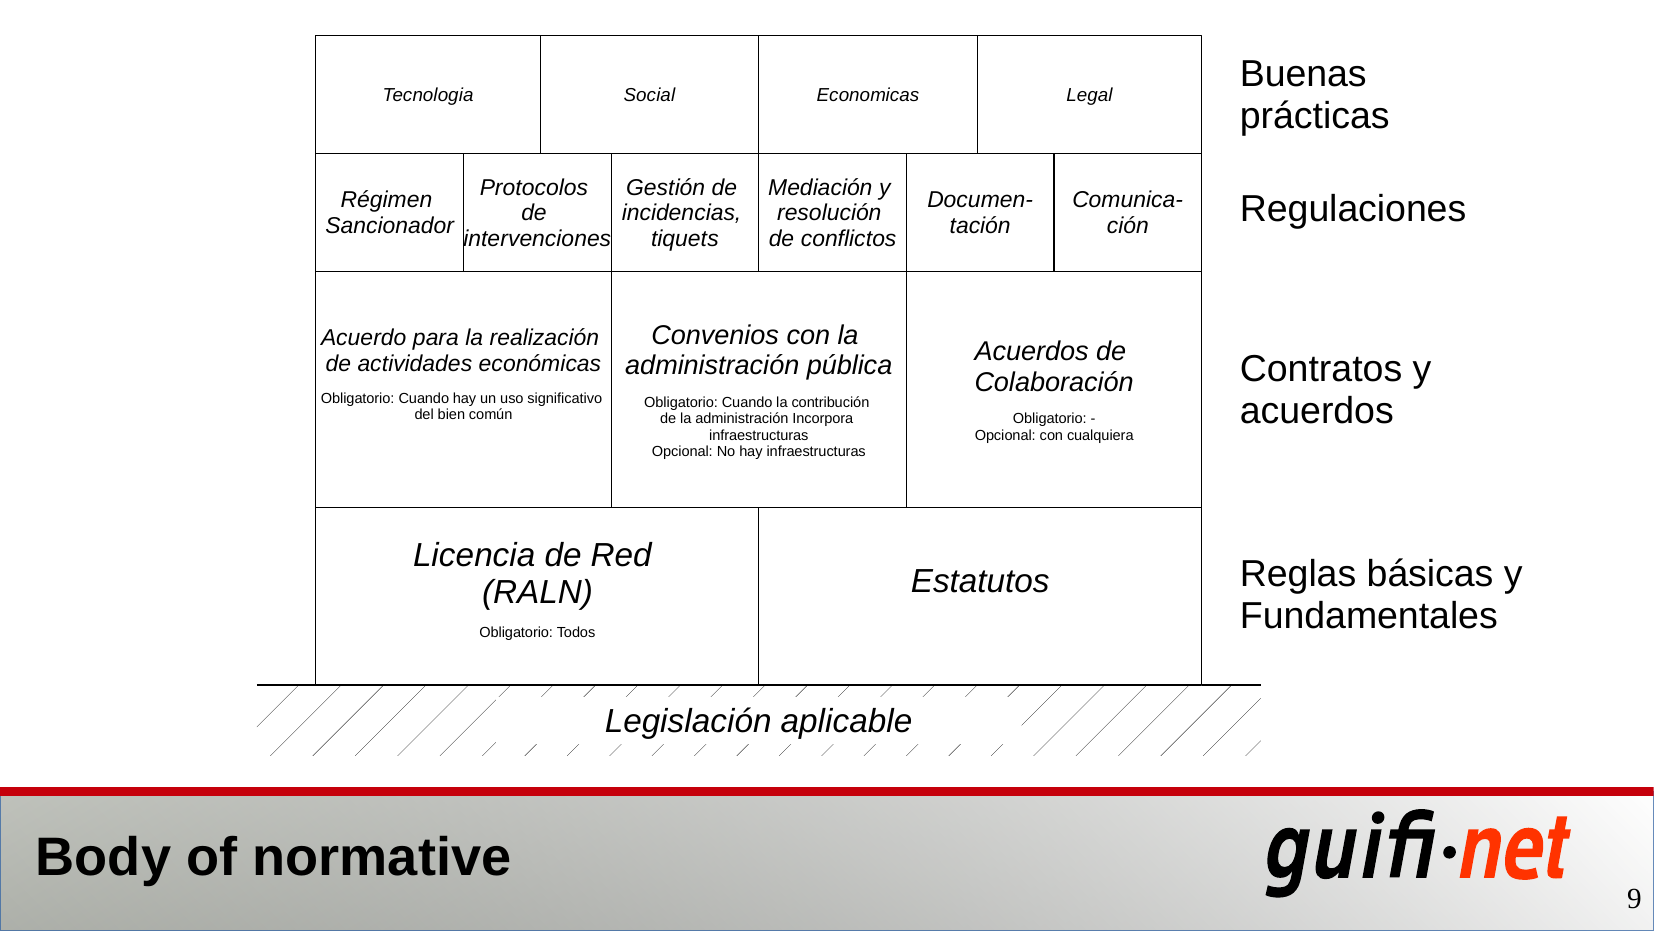

Tecnologia
Social
Economicas
Legal
Buenas prácticas
Régimen
Sancionador
Protocolos
de
intervenciones
Gestión de
incidencias,
tiquets
Mediación y
resolución
de conflictos
Documen-
tación
Comunica-
ción
Regulaciones
Acuerdo para la realización
de actividades económicas
Obligatorio: Cuando hay un uso significativo
del bien común
Convenios con la
administración pública
Obligatorio: Cuando la contribución
de la administración Incorpora
infraestructuras
Opcional: No hay infraestructuras
Acuerdos de
Colaboración
Obligatorio: -
Opcional: con cualquiera
Contratos y acuerdos
Licencia de Red
(RALN)
Obligatorio: Todos
Estatutos
Reglas básicas y Fundamentales
Legislación aplicable
# Body of normative
9